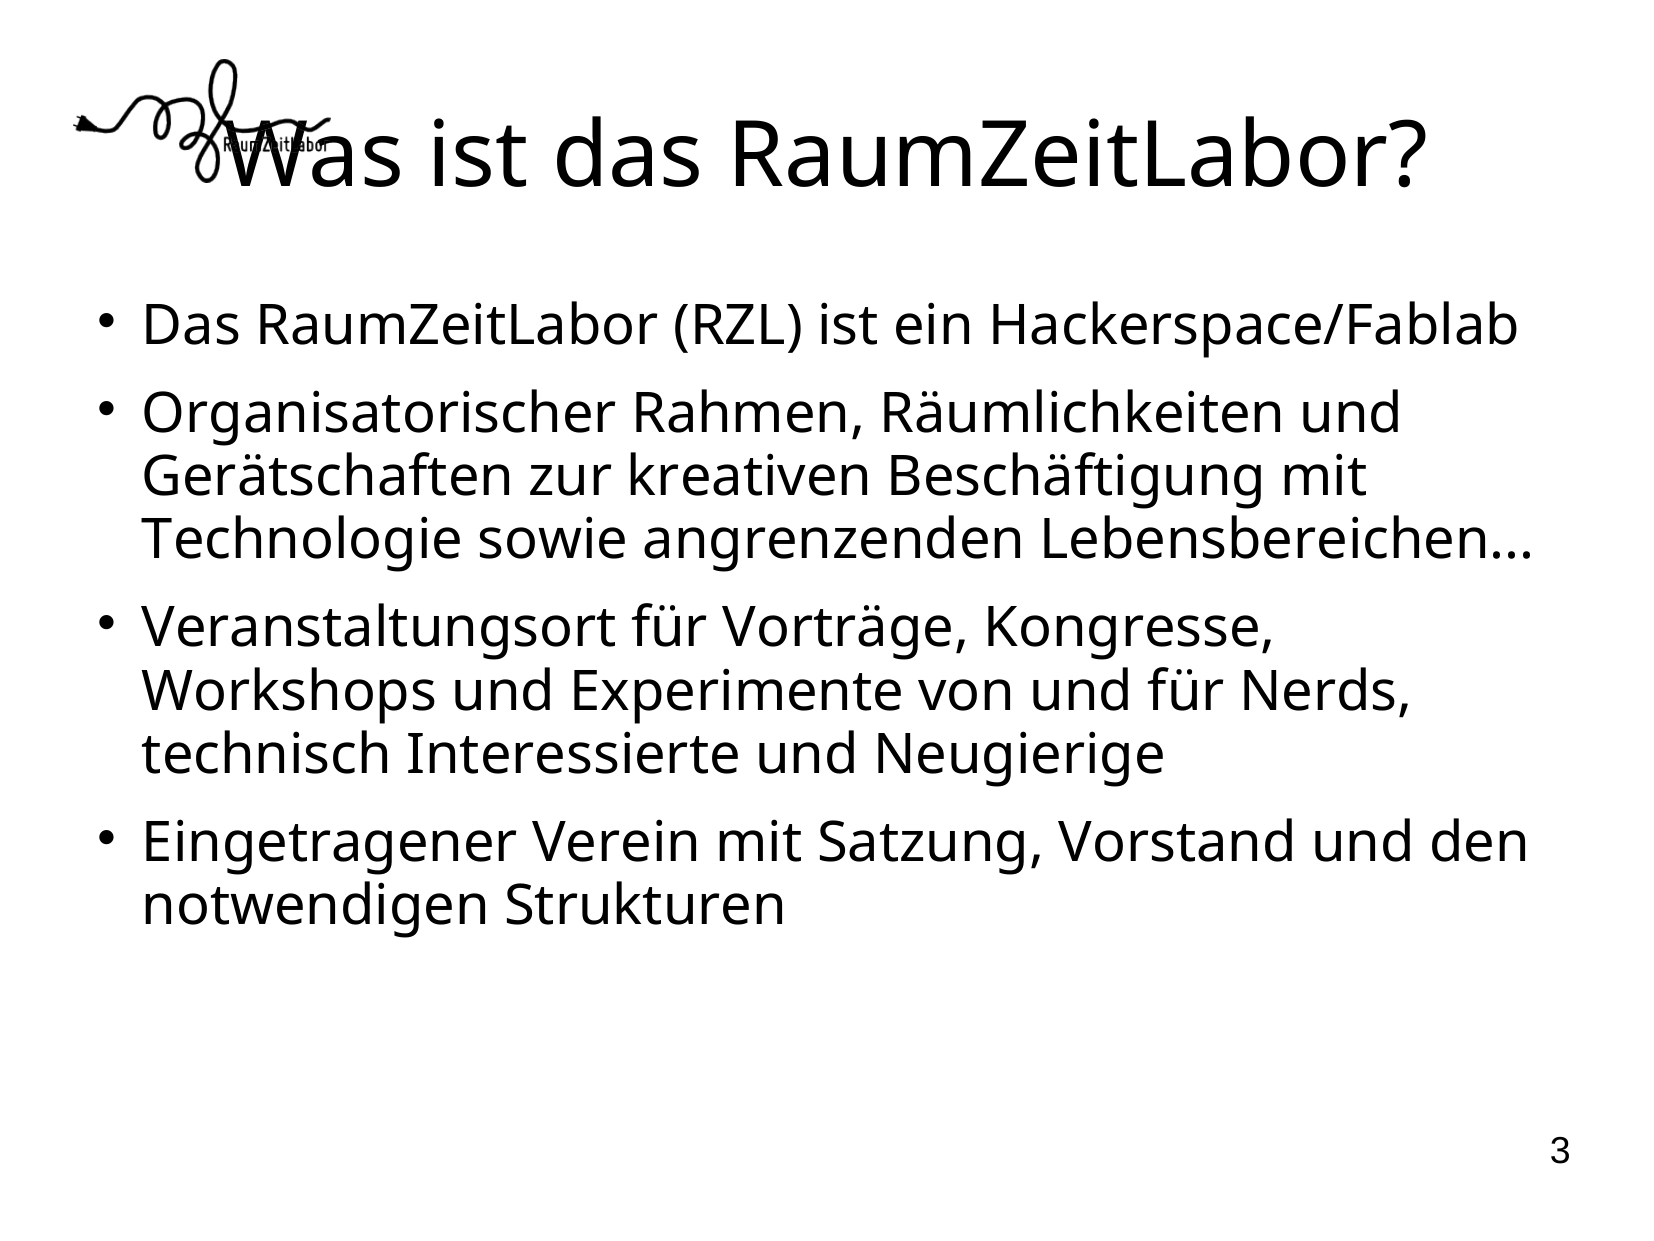

# Was ist das RaumZeitLabor?
Das RaumZeitLabor (RZL) ist ein Hackerspace/Fablab
Organisatorischer Rahmen, Räumlichkeiten und Gerätschaften zur kreativen Beschäftigung mit Technologie sowie angrenzenden Lebensbereichen...
Veranstaltungsort für Vorträge, Kongresse, Workshops und Experimente von und für Nerds, technisch Interessierte und Neugierige
Eingetragener Verein mit Satzung, Vorstand und den notwendigen Strukturen
3